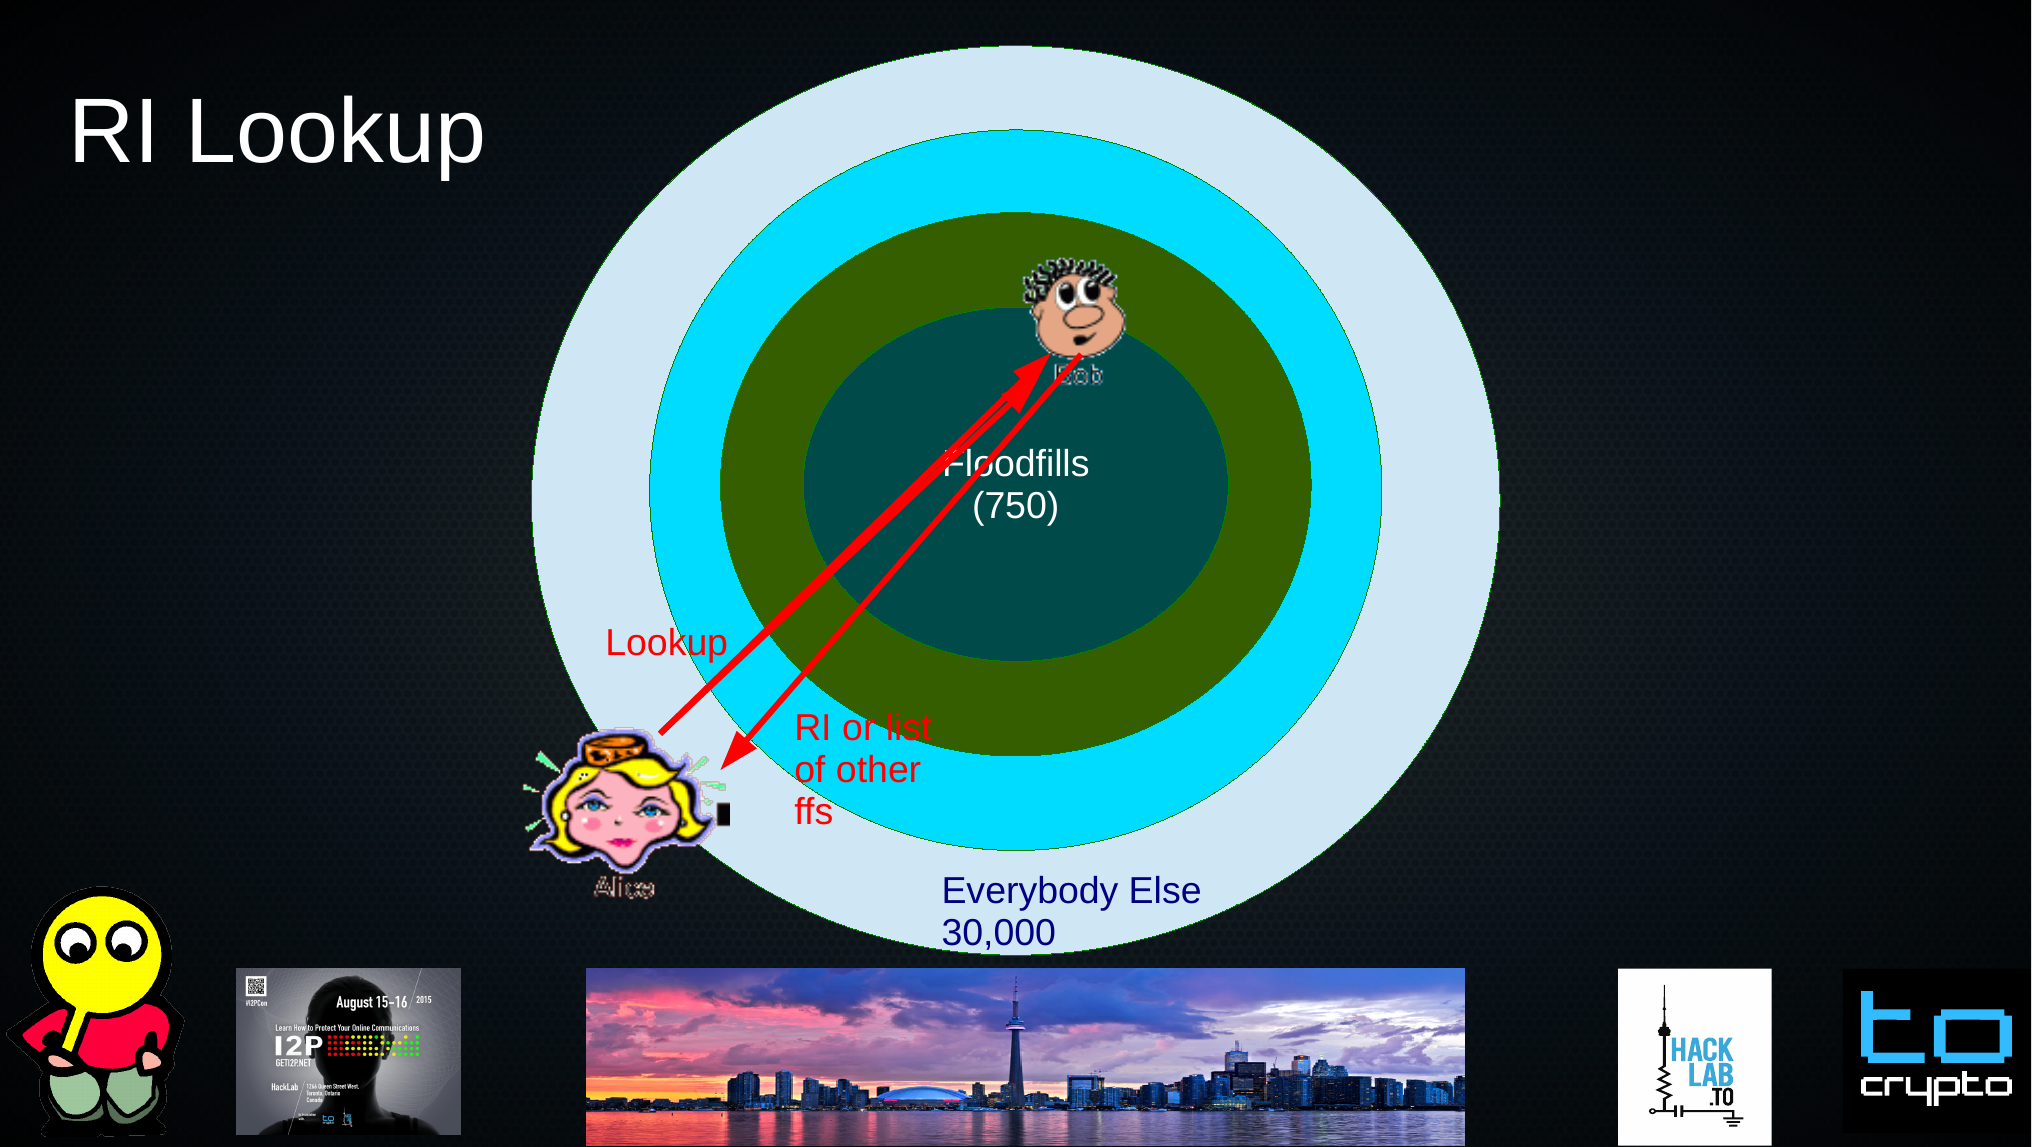

RI Lookup
# Tiers
Floodfills
(750)
Lookup
RI or list of other ffs
Everybody Else
30,000
18